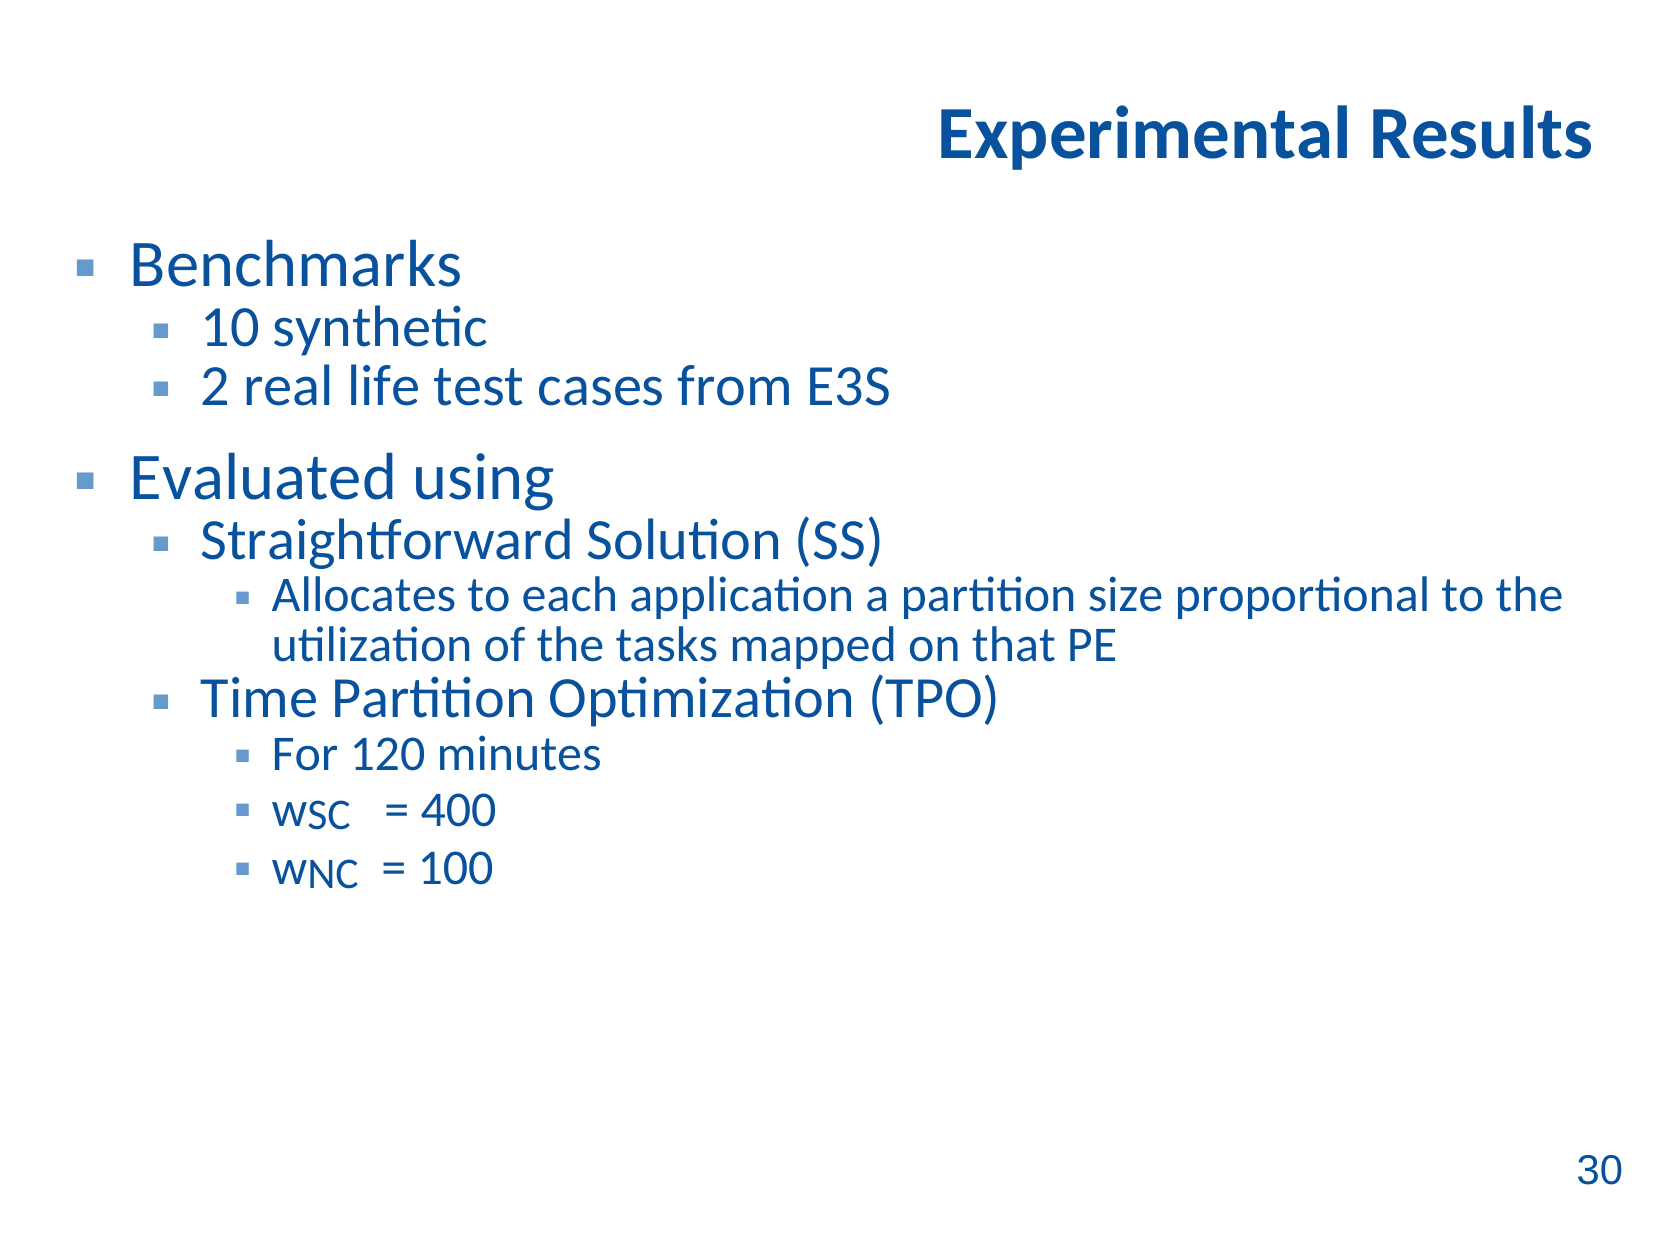

# Experimental Results
Benchmarks
10 synthetic
2 real life test cases from E3S
Evaluated using
Straightforward Solution (SS)
Allocates to each application a partition size proportional to the utilization of the tasks mapped on that PE
Time Partition Optimization (TPO)
For 120 minutes
wSC = 400
wNC = 100